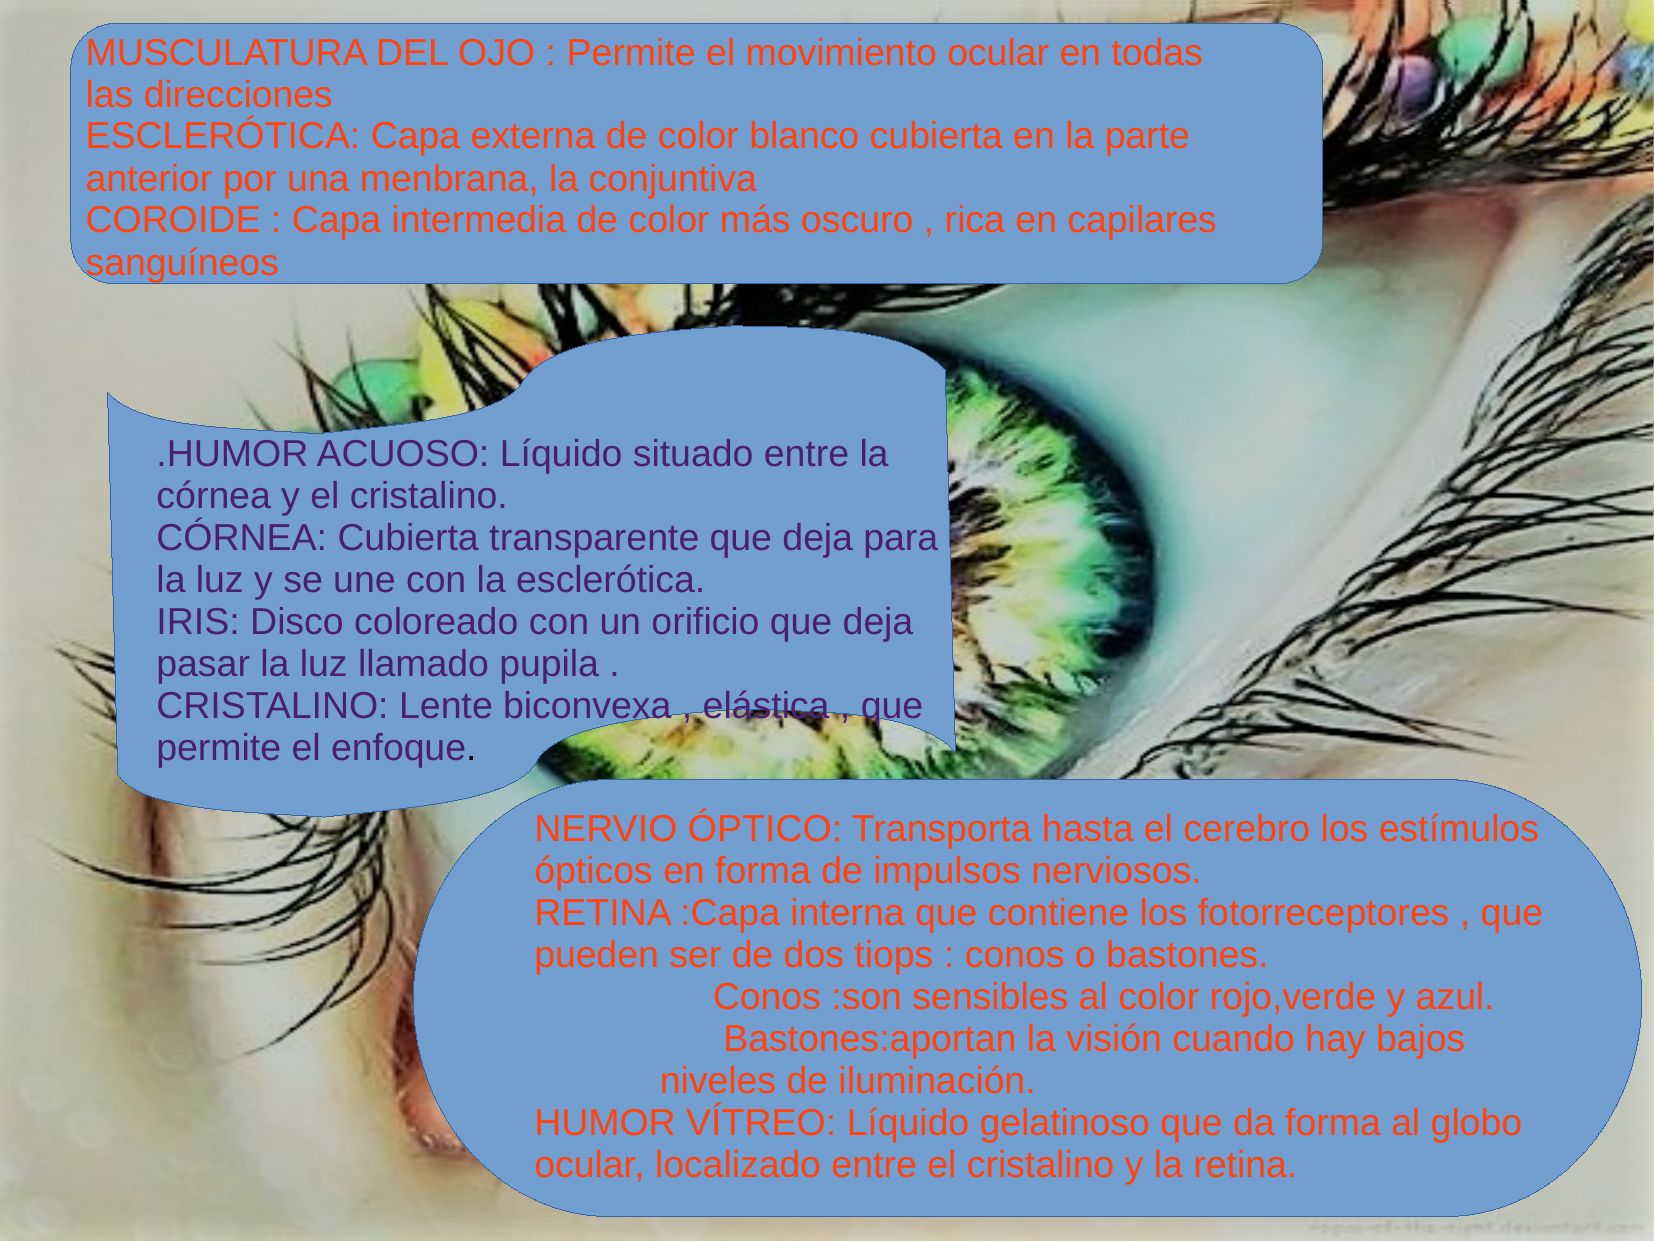

MUSCULATURA DEL OJO : Permite el movimiento ocular en todas las direcciones
ESCLERÓTICA: Capa externa de color blanco cubierta en la parte anterior por una menbrana, la conjuntiva
COROIDE : Capa intermedia de color más oscuro , rica en capilares sanguíneos
.HUMOR ACUOSO: Líquido situado entre la córnea y el cristalino.
CÓRNEA: Cubierta transparente que deja para la luz y se une con la esclerótica.
IRIS: Disco coloreado con un orificio que deja pasar la luz llamado pupila .
CRISTALINO: Lente biconvexa , elástica , que permite el enfoque.
NERVIO ÓPTICO: Transporta hasta el cerebro los estímulos ópticos en forma de impulsos nerviosos.
RETINA :Capa interna que contiene los fotorreceptores , que pueden ser de dos tiops : conos o bastones.
 Conos :son sensibles al color rojo,verde y azul.
 Bastones:aportan la visión cuando hay bajos niveles de iluminación.
HUMOR VÍTREO: Líquido gelatinoso que da forma al globo ocular, localizado entre el cristalino y la retina.